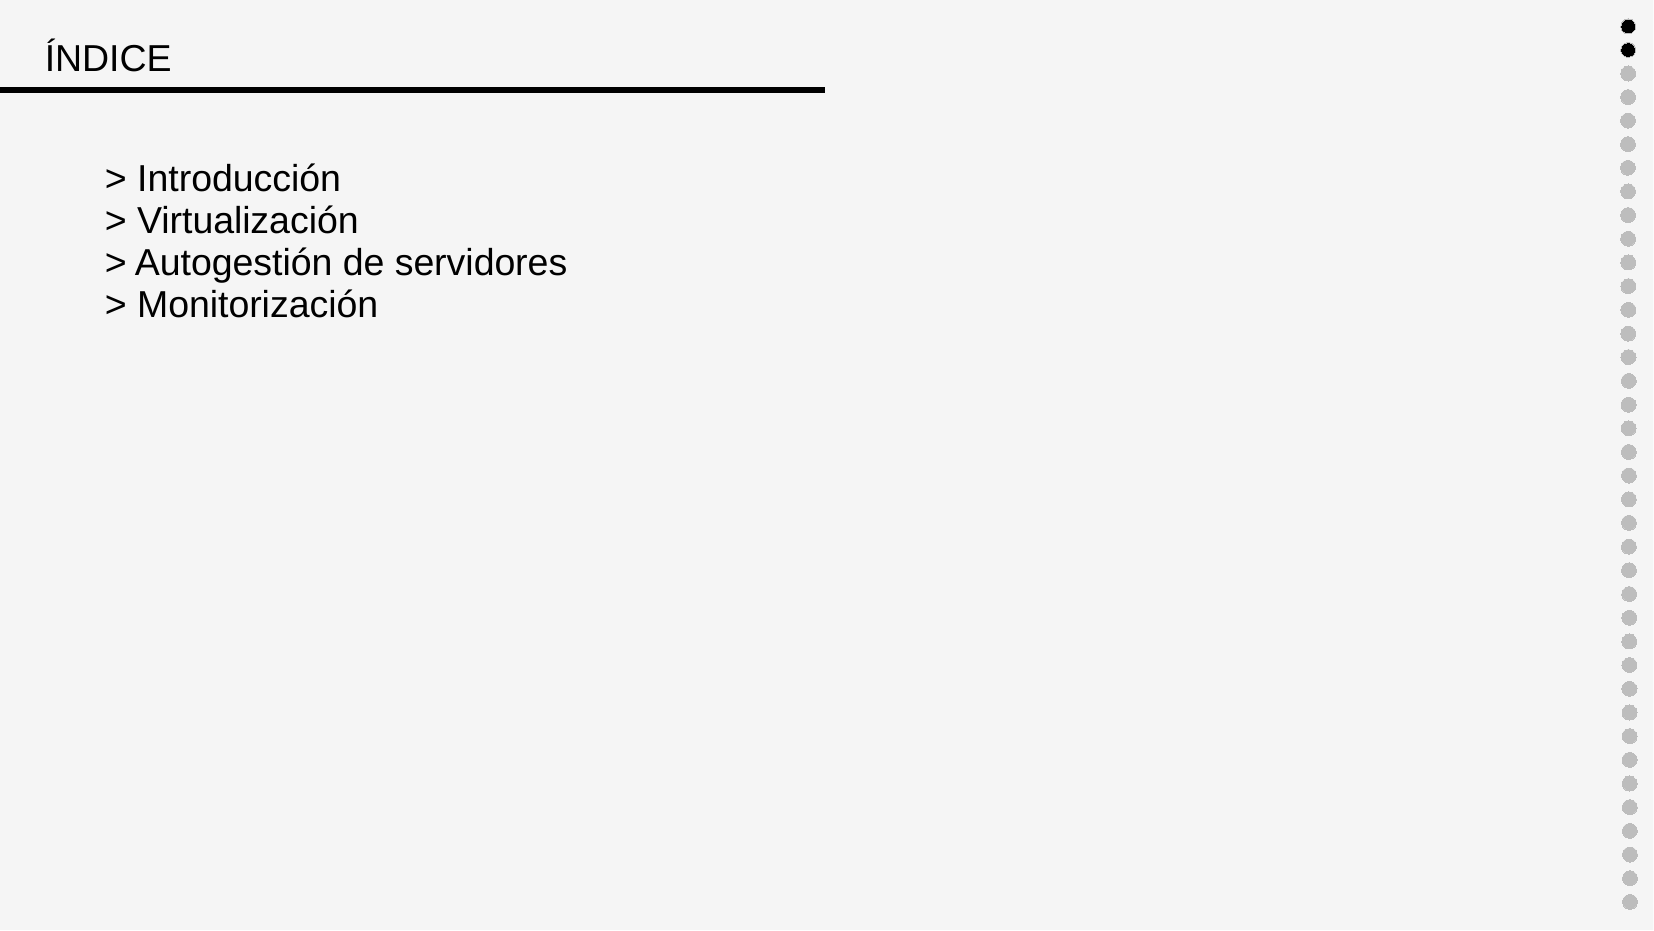

ÍNDICE
> Introducción
> Virtualización
> Autogestión de servidores
> Monitorización